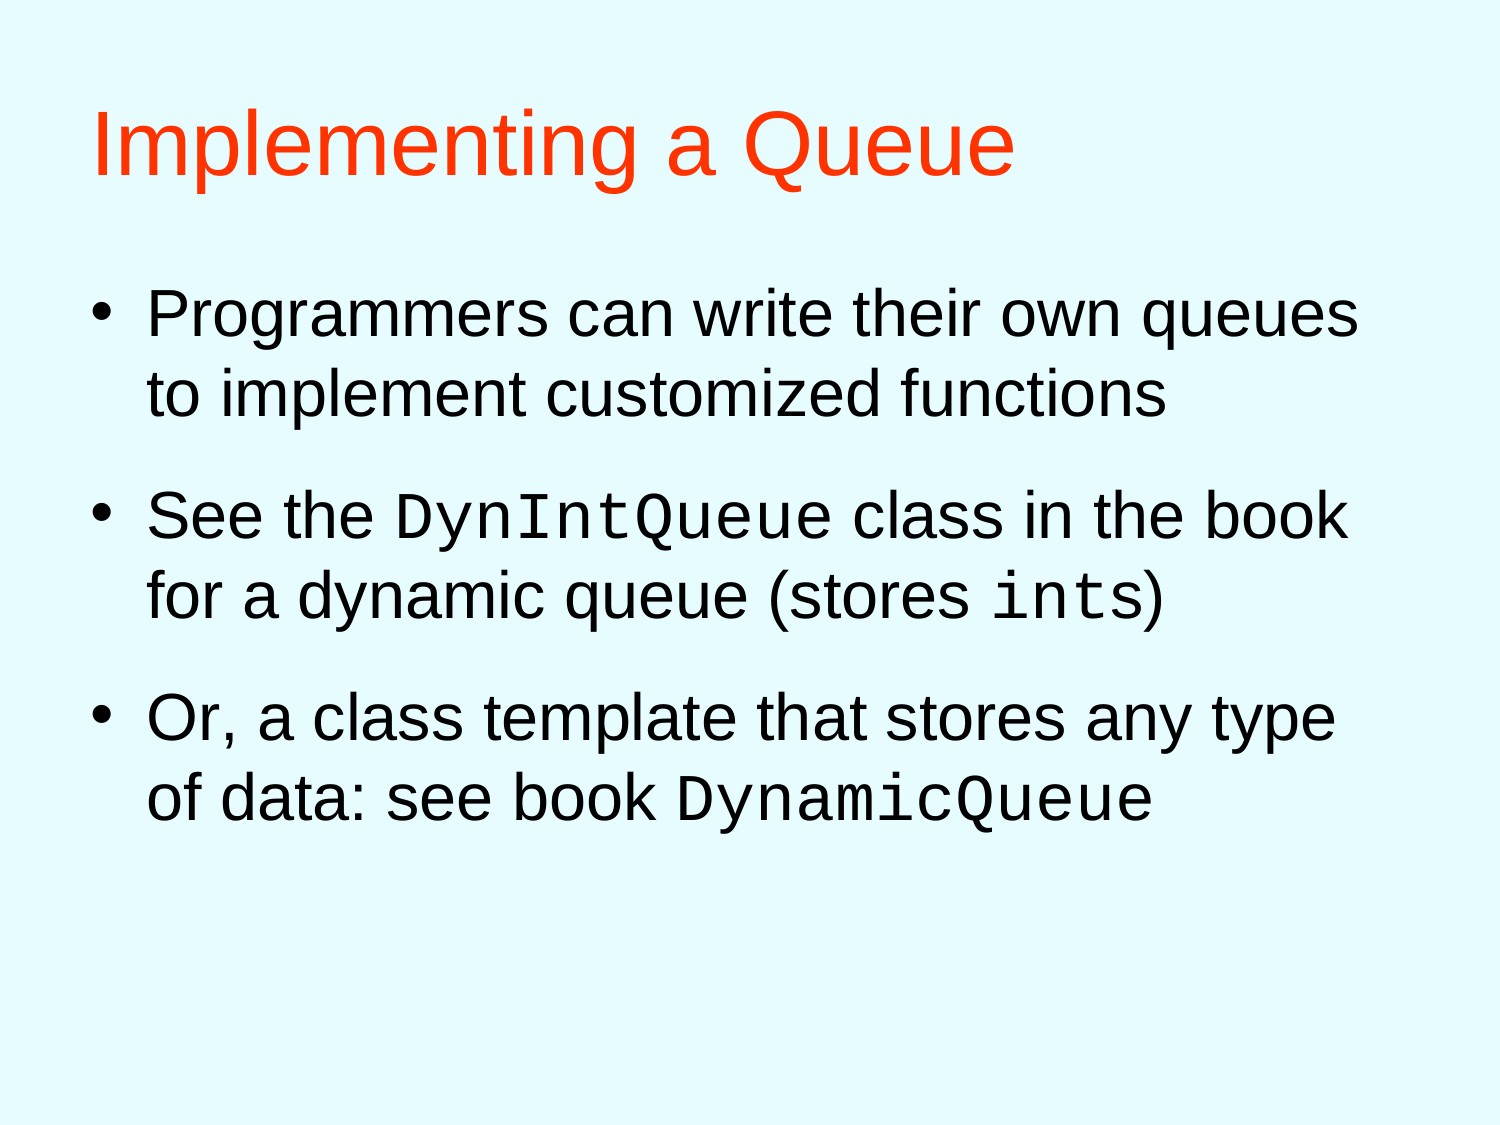

# Implementing a Queue
Programmers can write their own queues to implement customized functions
See the DynIntQueue class in the book for a dynamic queue (stores ints)
Or, a class template that stores any type of data: see book DynamicQueue